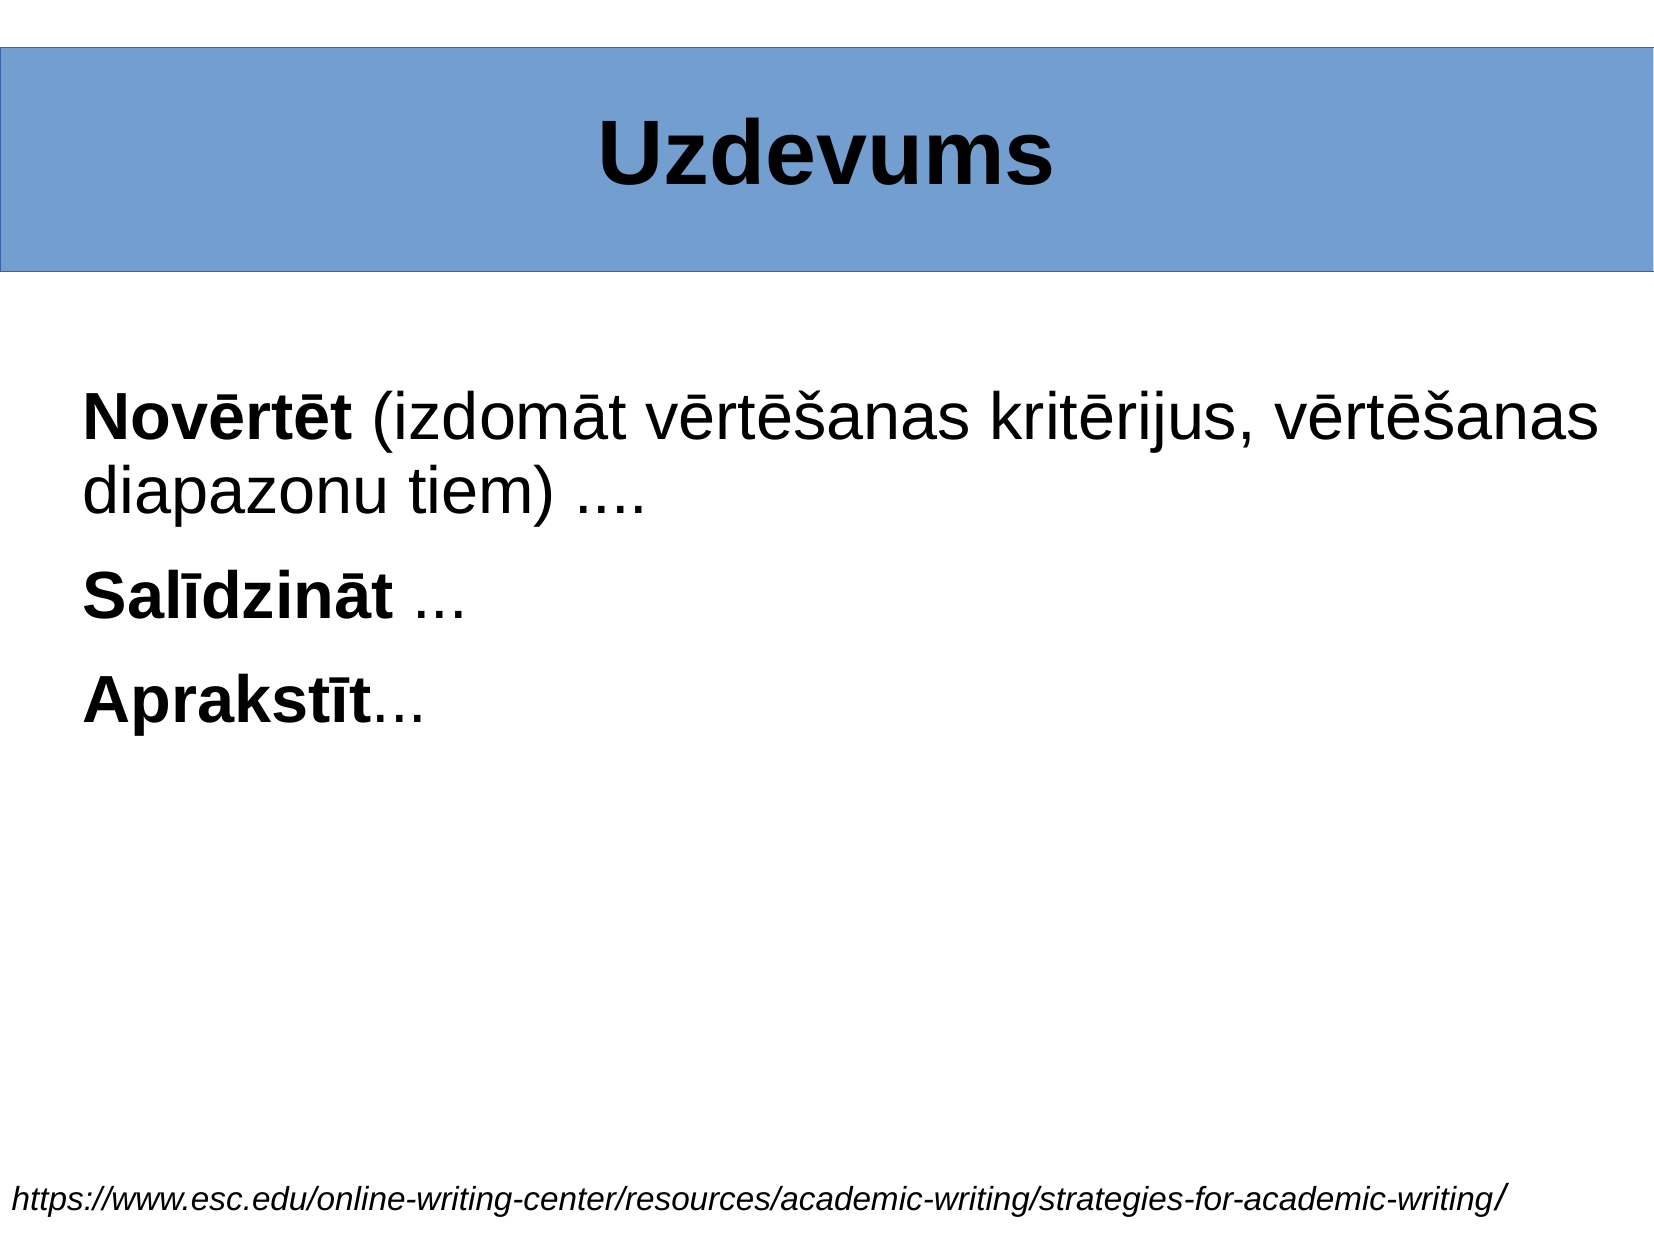

# Uzdevums
Novērtēt (izdomāt vērtēšanas kritērijus, vērtēšanas diapazonu tiem) ....
Salīdzināt ...
Aprakstīt...
https://www.esc.edu/online-writing-center/resources/academic-writing/strategies-for-academic-writing/